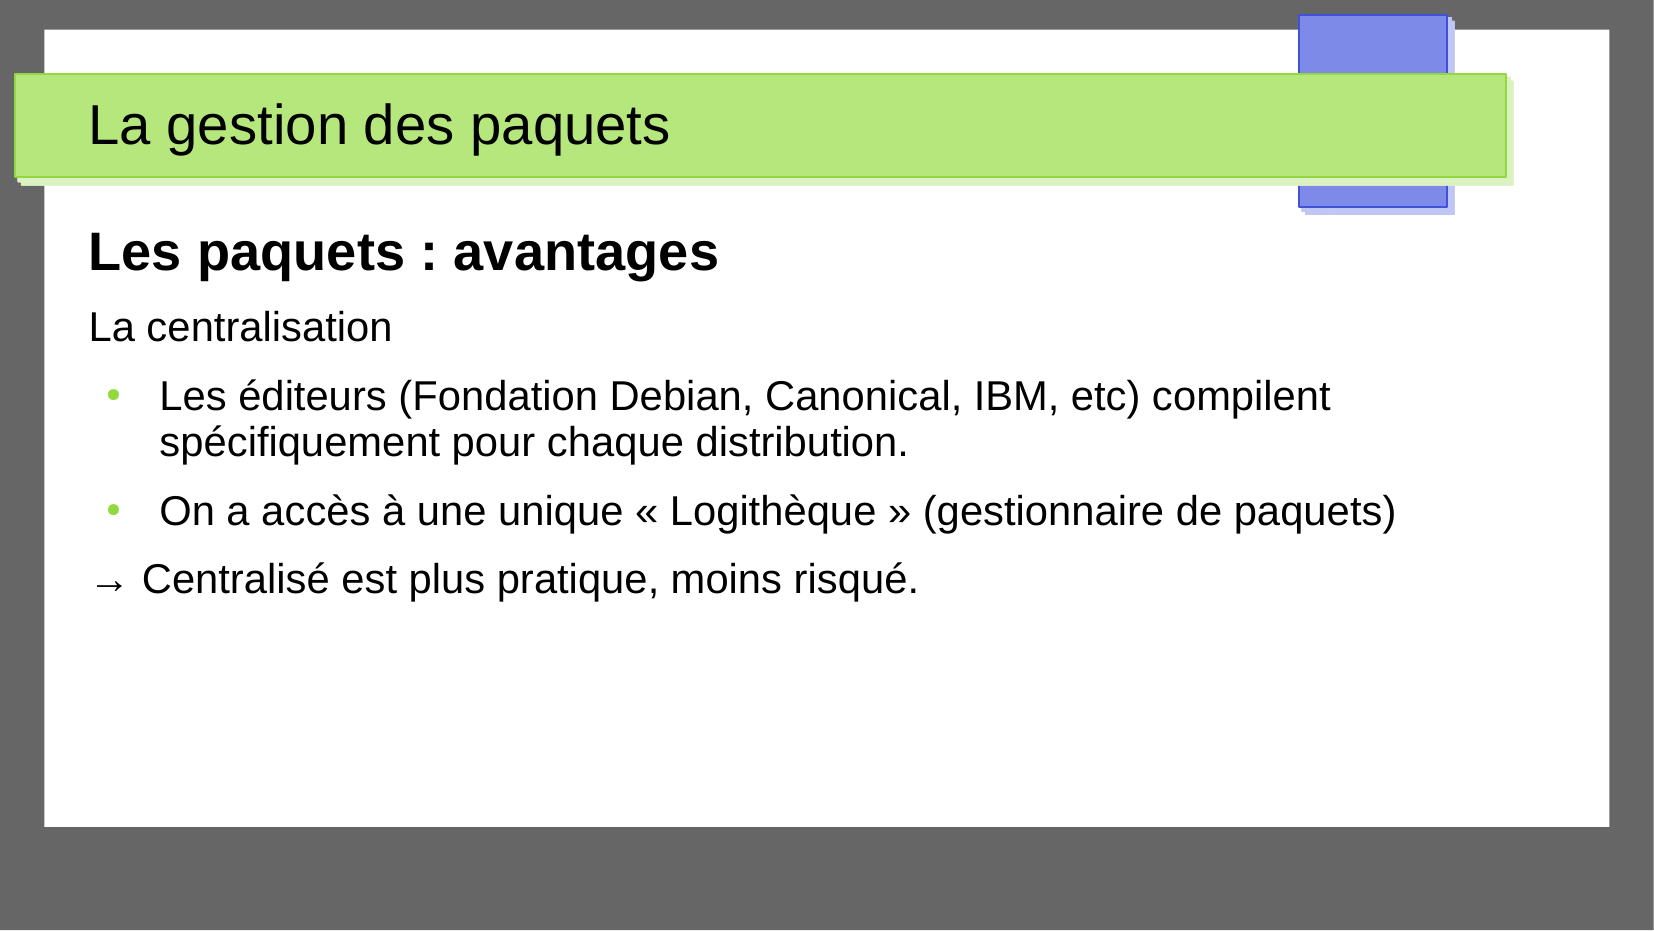

# La gestion des paquets
Les paquets : avantages
La centralisation
Les éditeurs (Fondation Debian, Canonical, IBM, etc) compilent spécifiquement pour chaque distribution.
On a accès à une unique « Logithèque » (gestionnaire de paquets)
→ Centralisé est plus pratique, moins risqué.